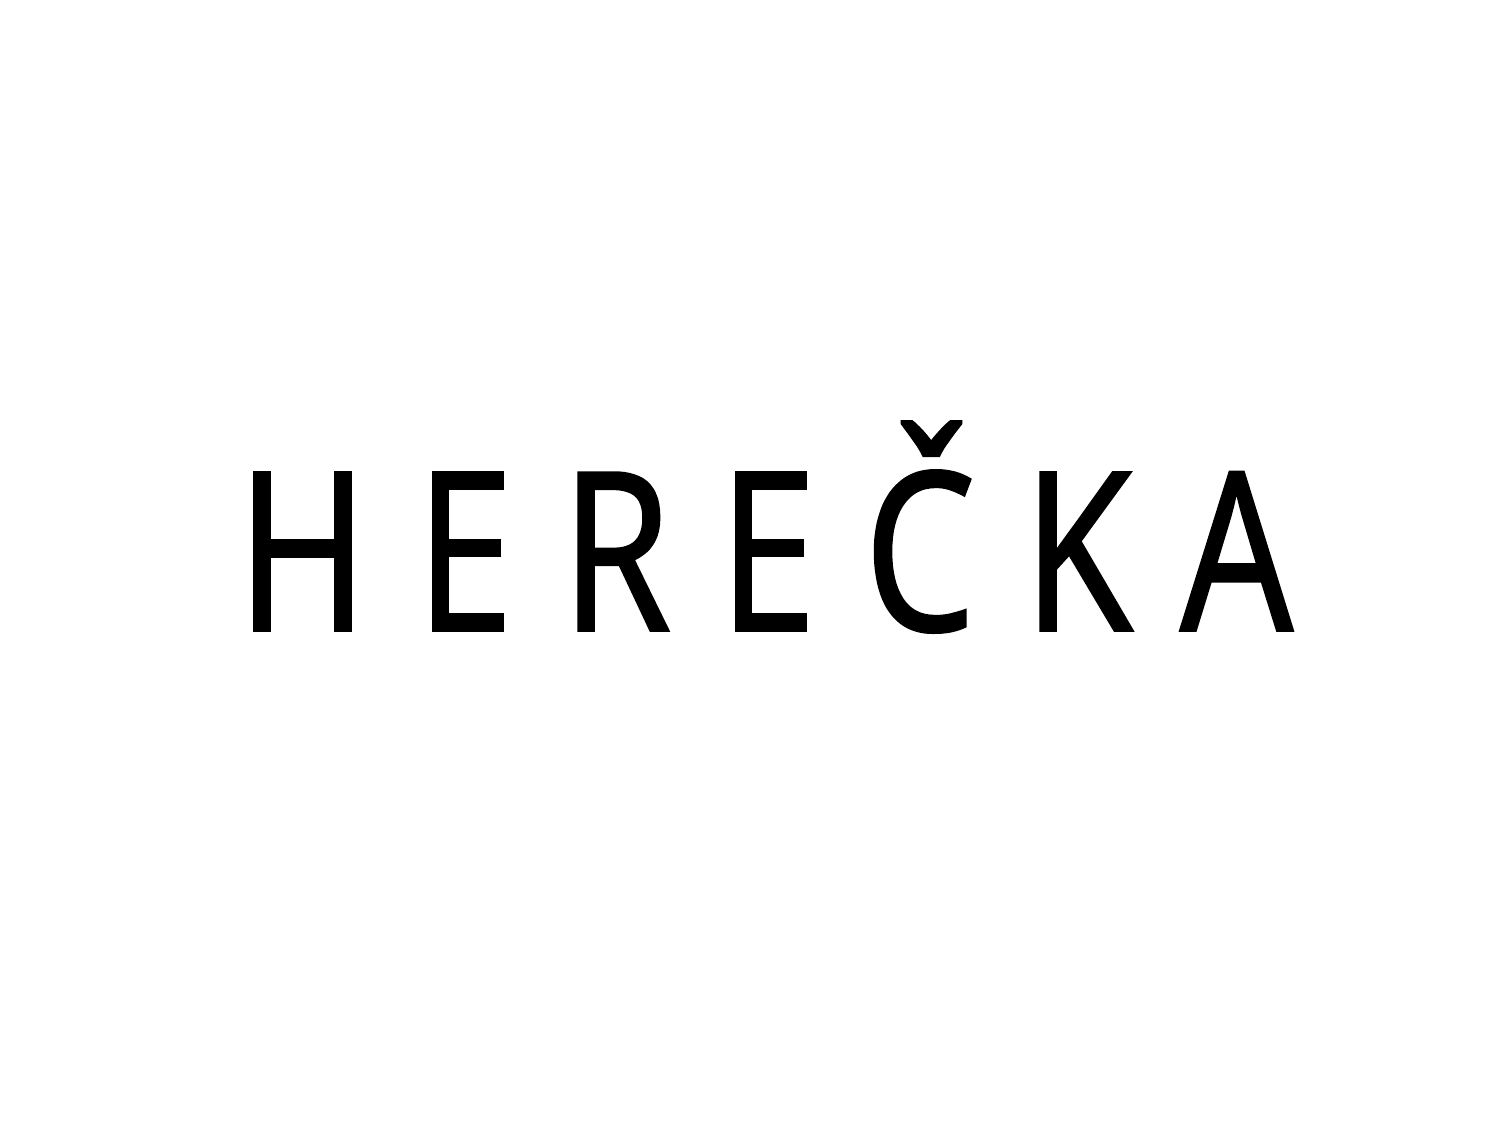

H E R E Č K A